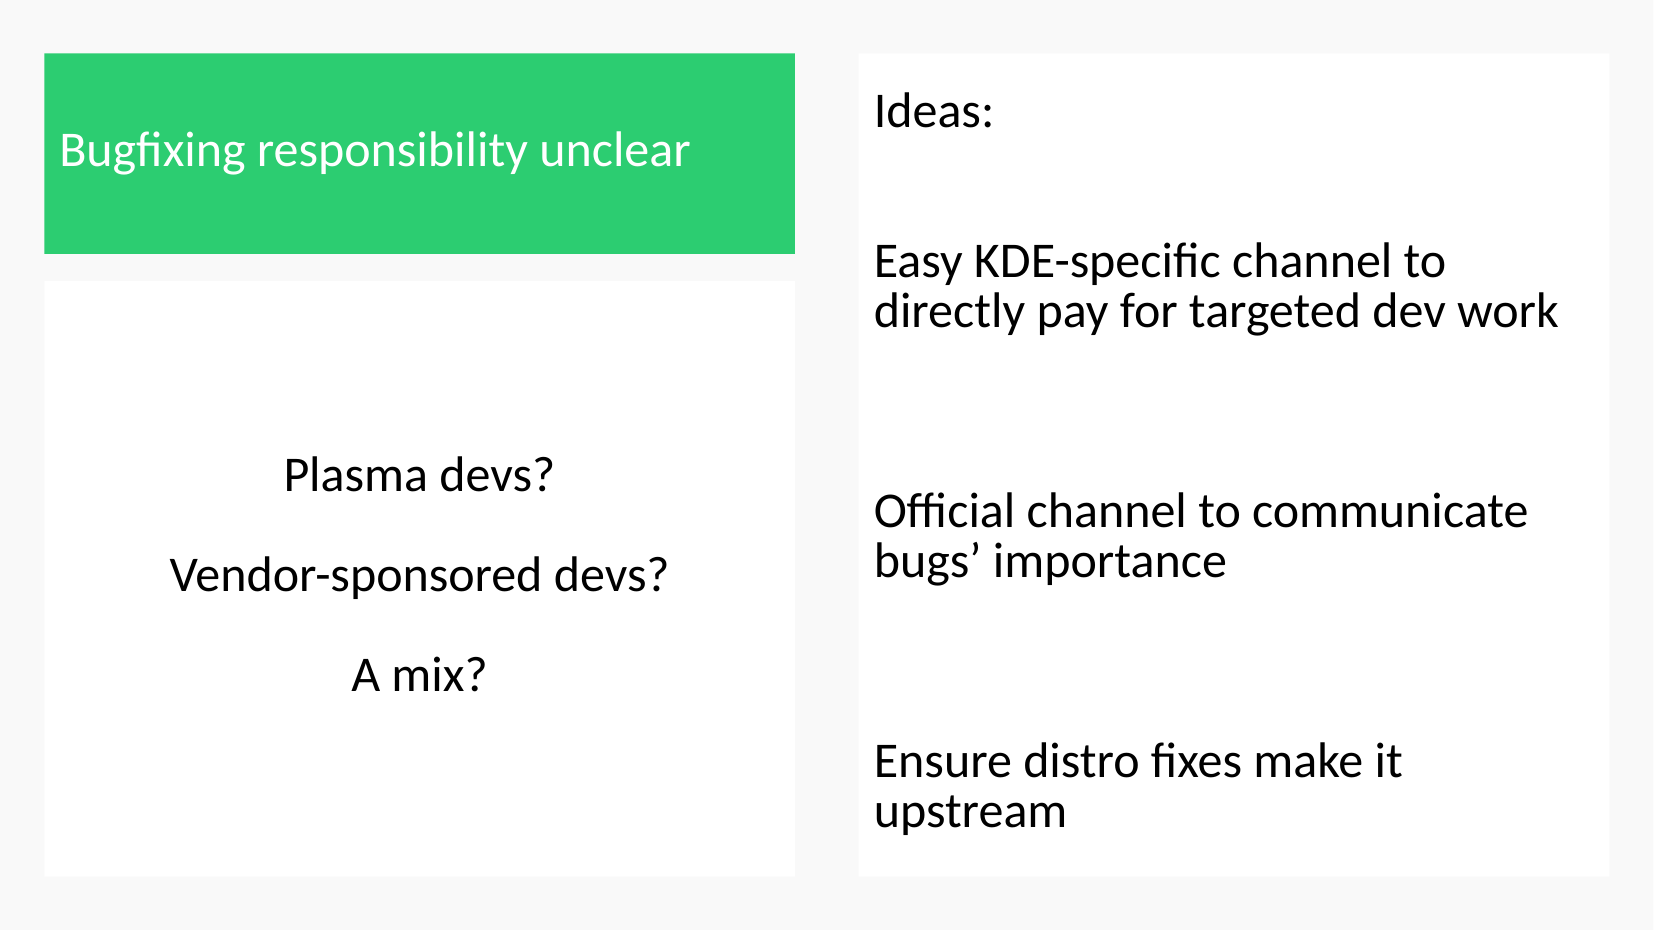

Bugfixing responsibility unclear
Ideas:
Easy KDE-specific channel to directly pay for targeted dev work
Official channel to communicate bugs’ importance
Ensure distro fixes make it upstream
Plasma devs?
Vendor-sponsored devs?
A mix?